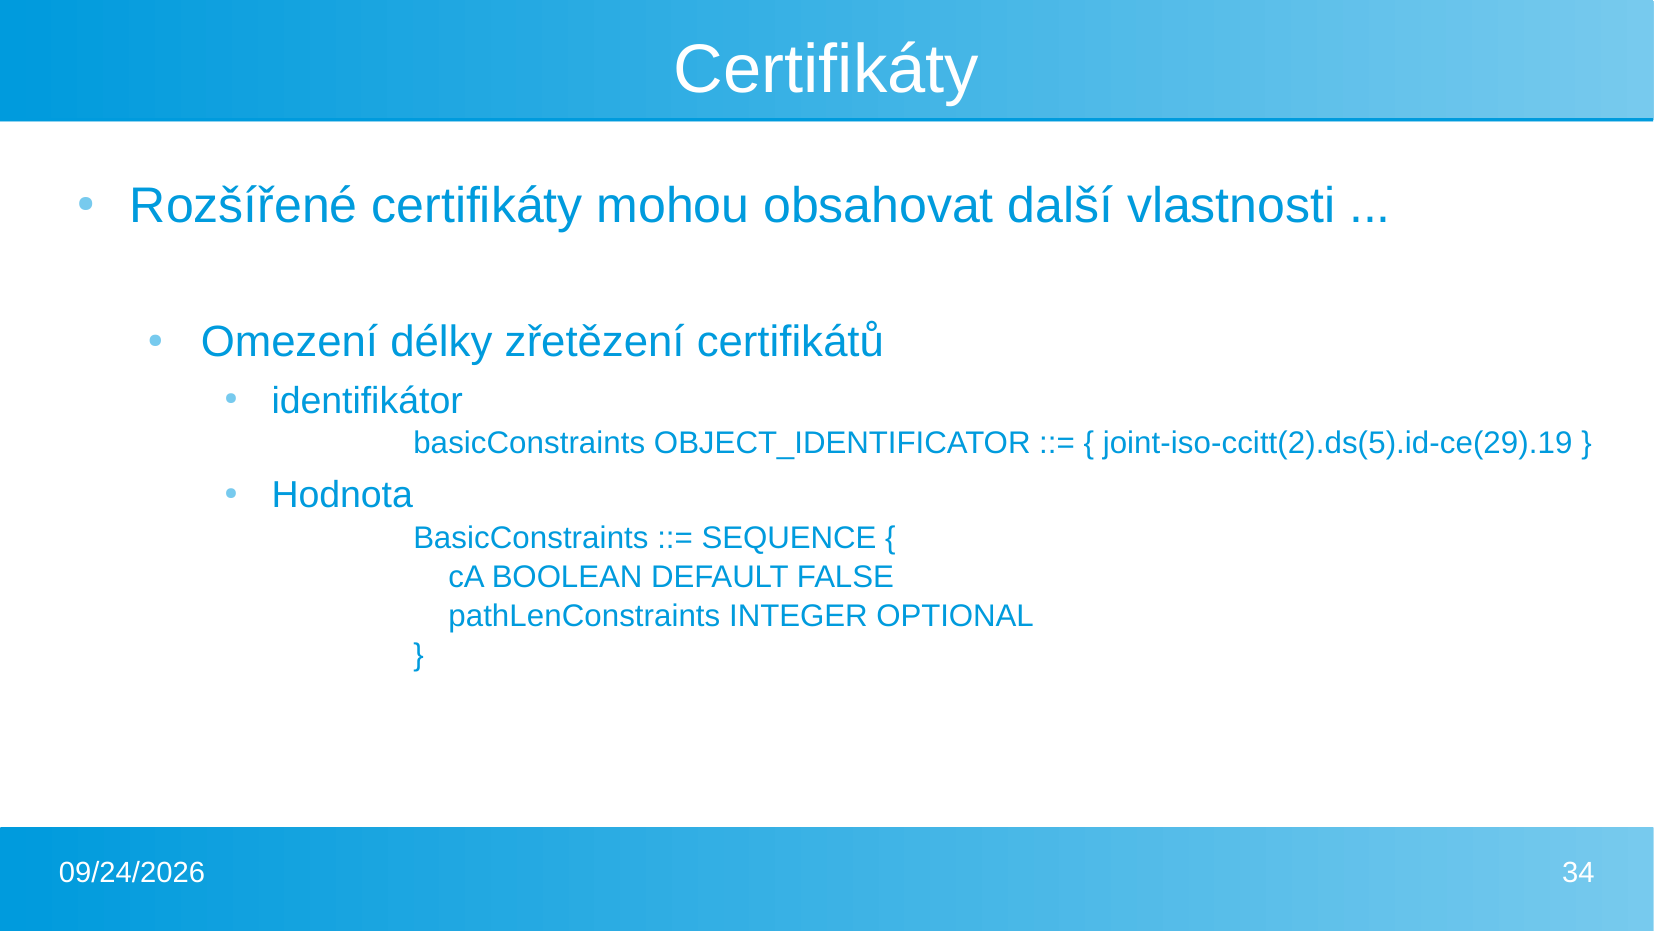

# Certifikáty
Rozšířené certifikáty mohou obsahovat další vlastnosti ...
Omezení délky zřetězení certifikátů
identifikátor
basicConstraints OBJECT_IDENTIFICATOR ::= { joint-iso-ccitt(2).ds(5).id-ce(29).19 }
Hodnota
BasicConstraints ::= SEQUENCE {
 cA BOOLEAN DEFAULT FALSE
 pathLenConstraints INTEGER OPTIONAL
}
34